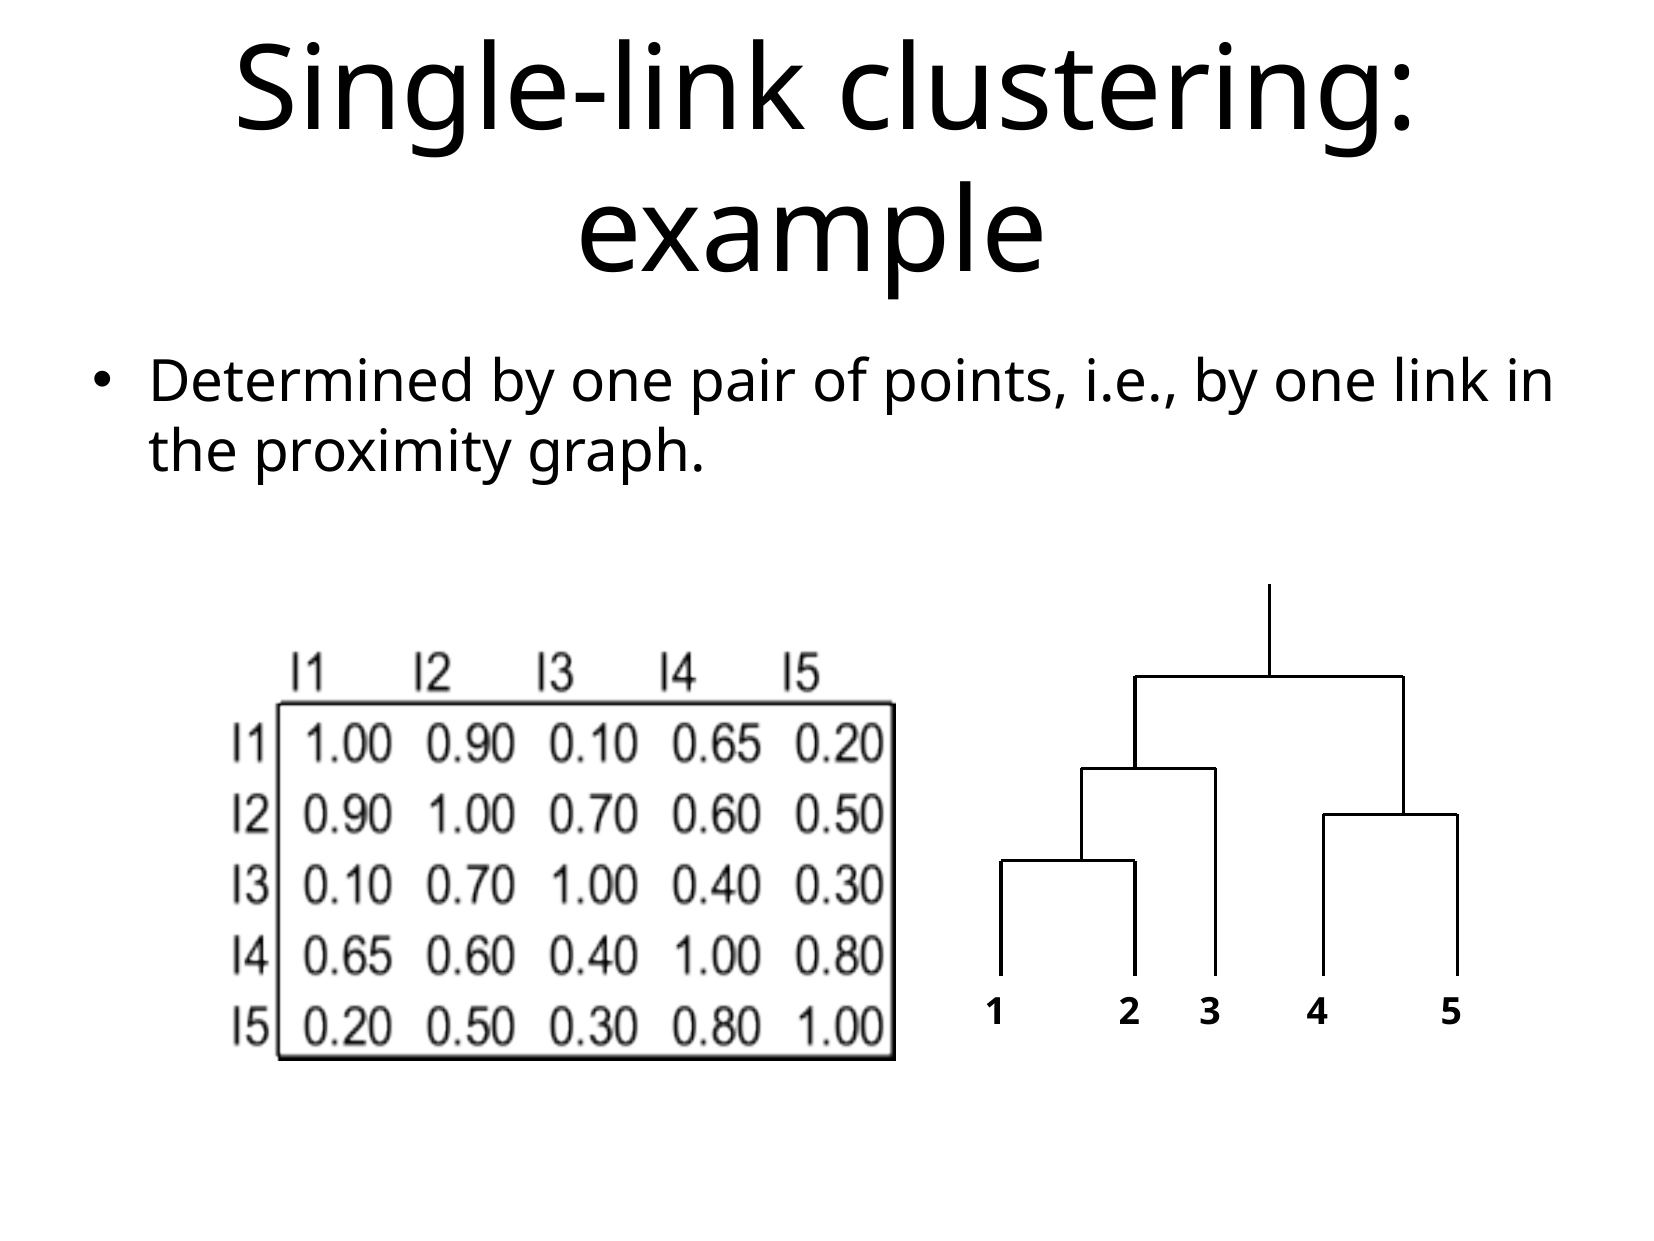

# Single-link clustering: example
Determined by one pair of points, i.e., by one link in the proximity graph.
1
2
3
4
5